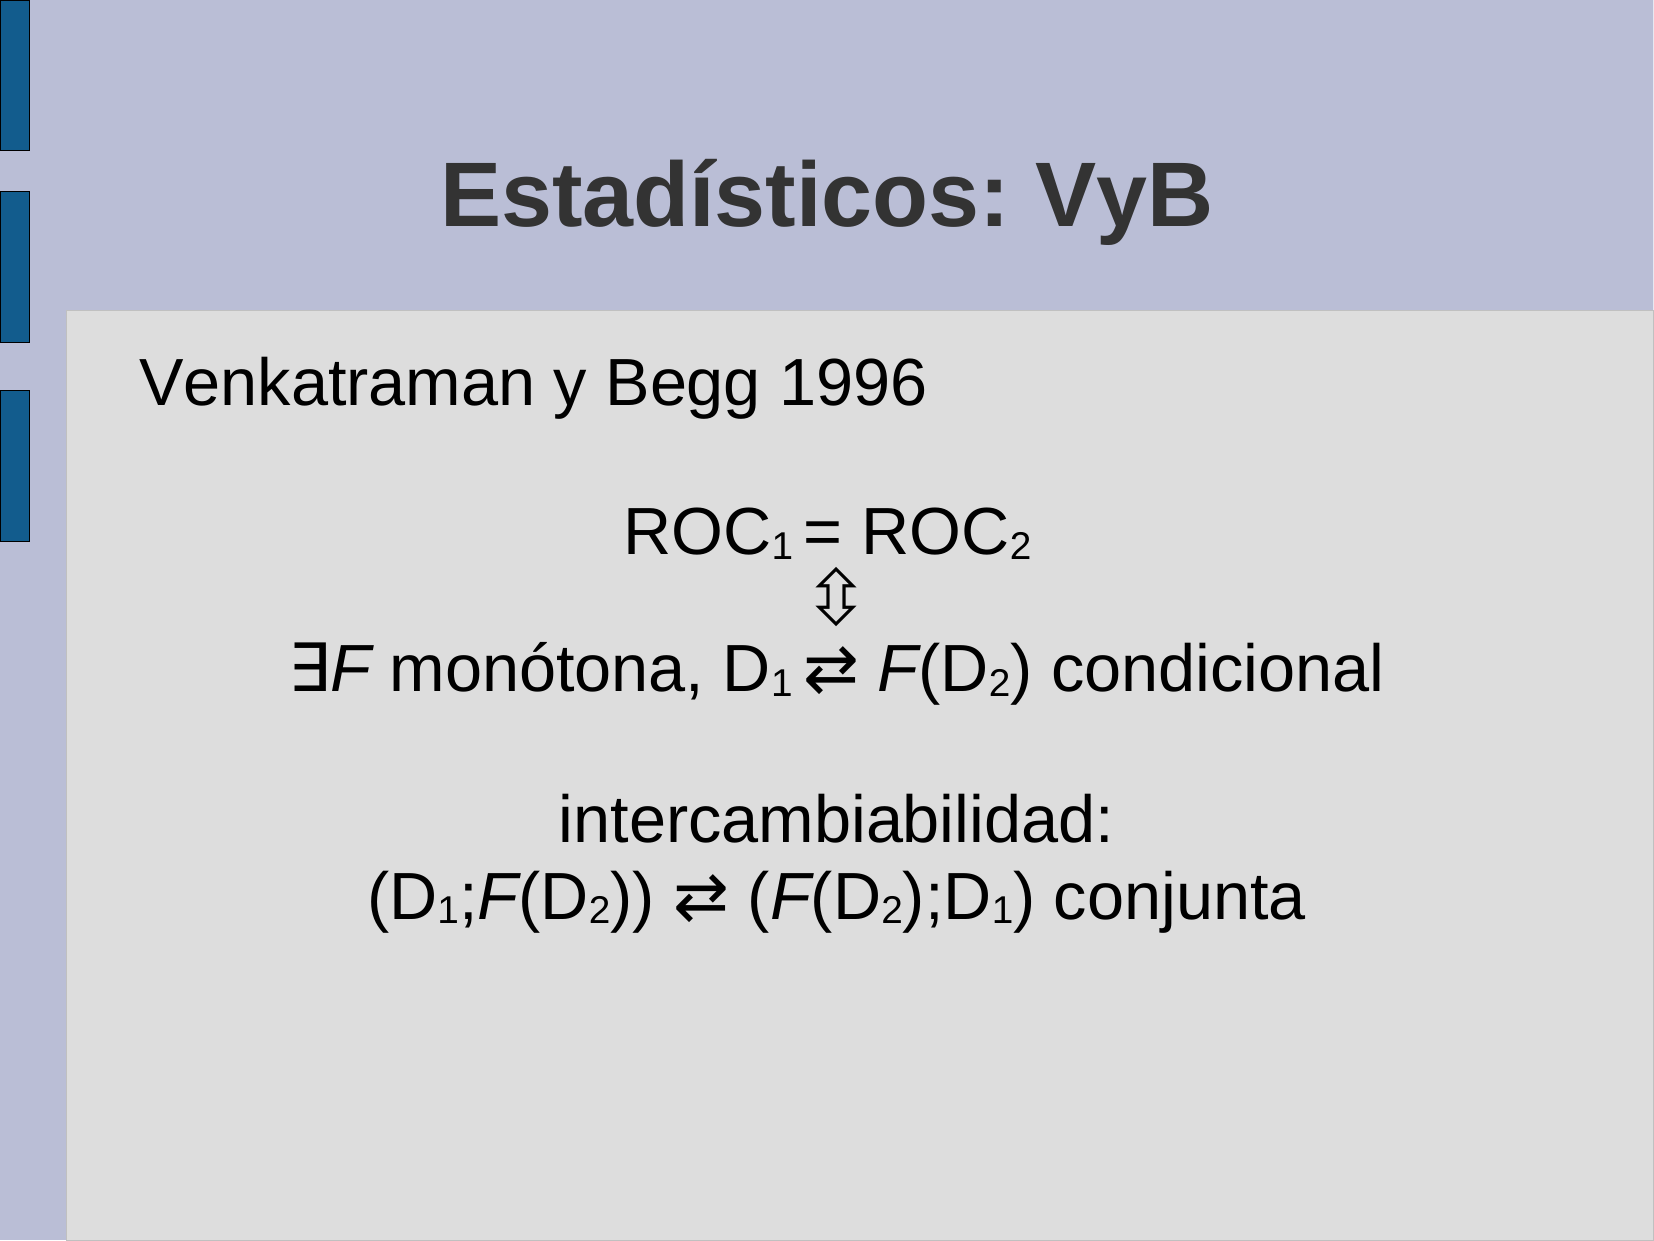

# Estadísticos: VyB
Venkatraman y Begg 1996
ROC1 = ROC2

∃F monótona, D1 ⇄ F(D2) condicional
intercambiabilidad:
(D1;F(D2)) ⇄ (F(D2);D1) conjunta